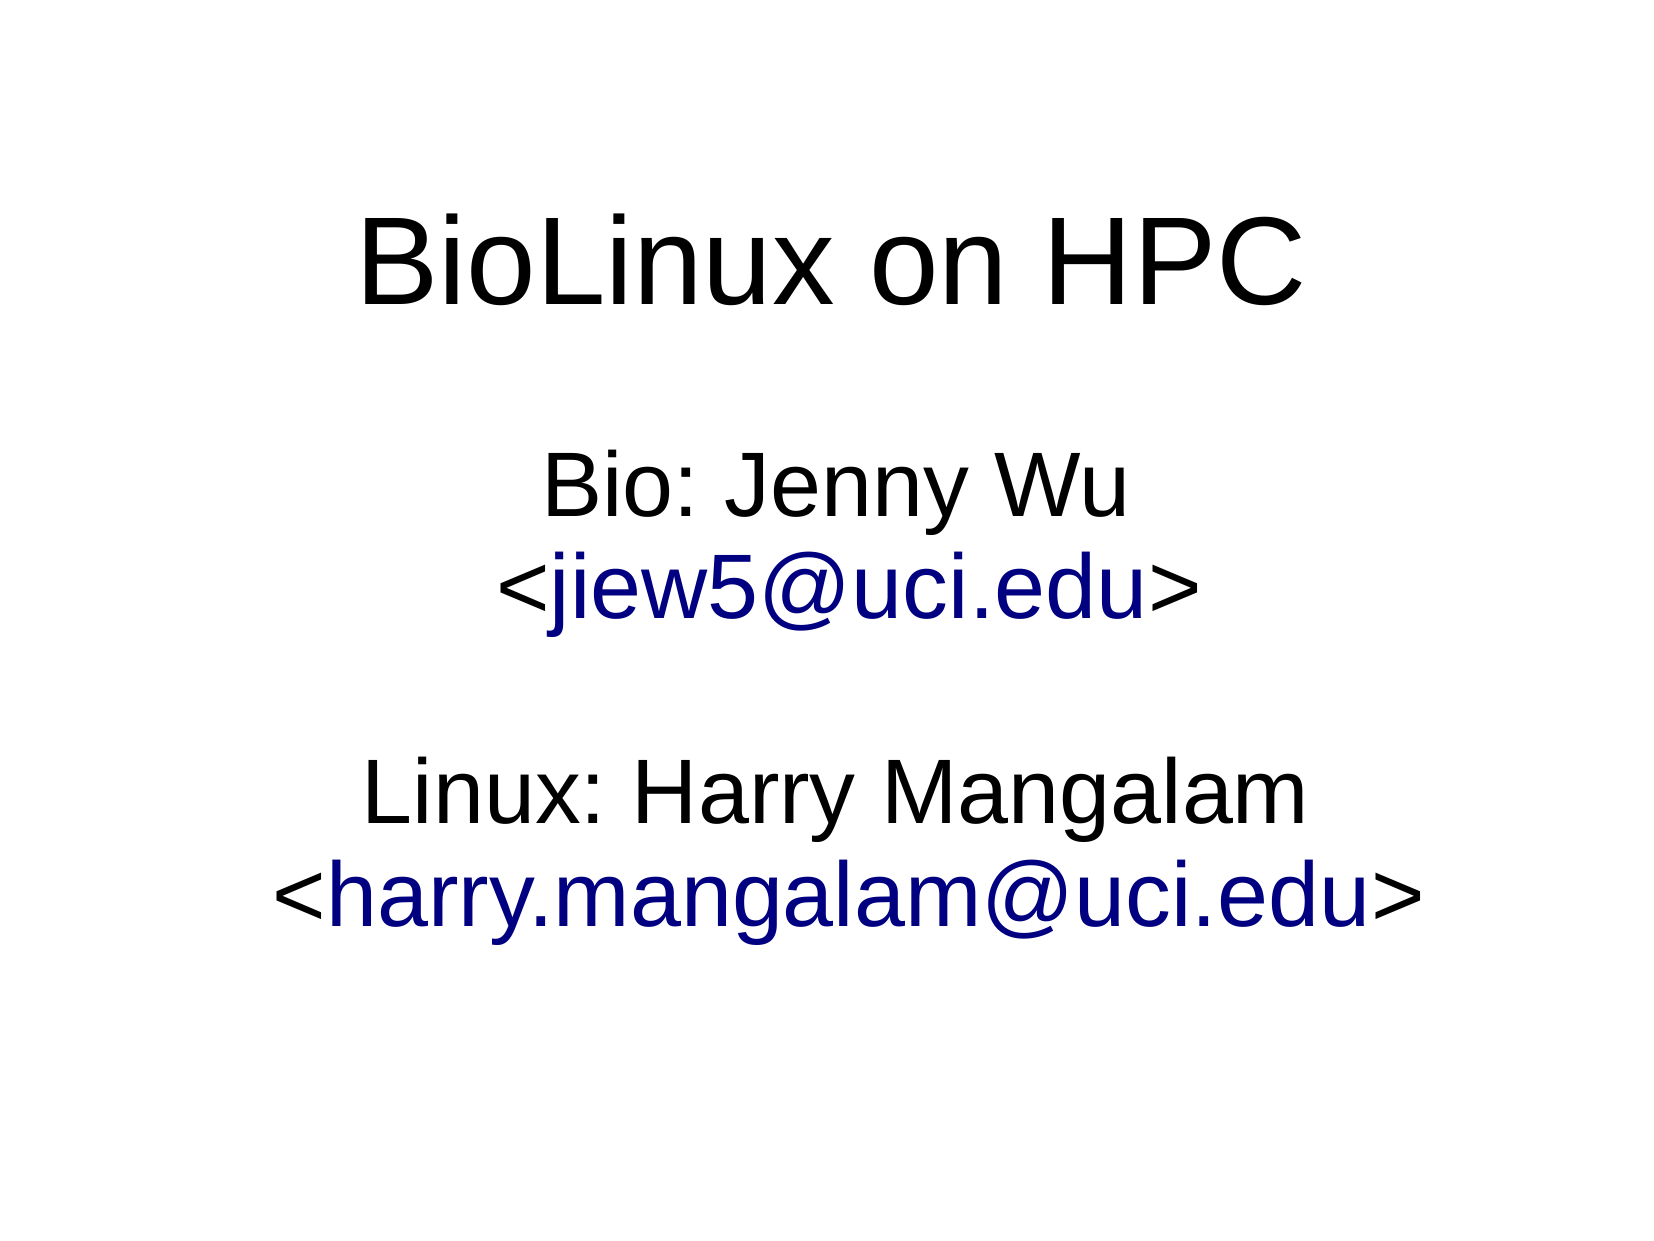

# BioLinux on HPC Bio: Jenny Wu <jiew5@uci.edu> Linux: Harry Mangalam <harry.mangalam@uci.edu>